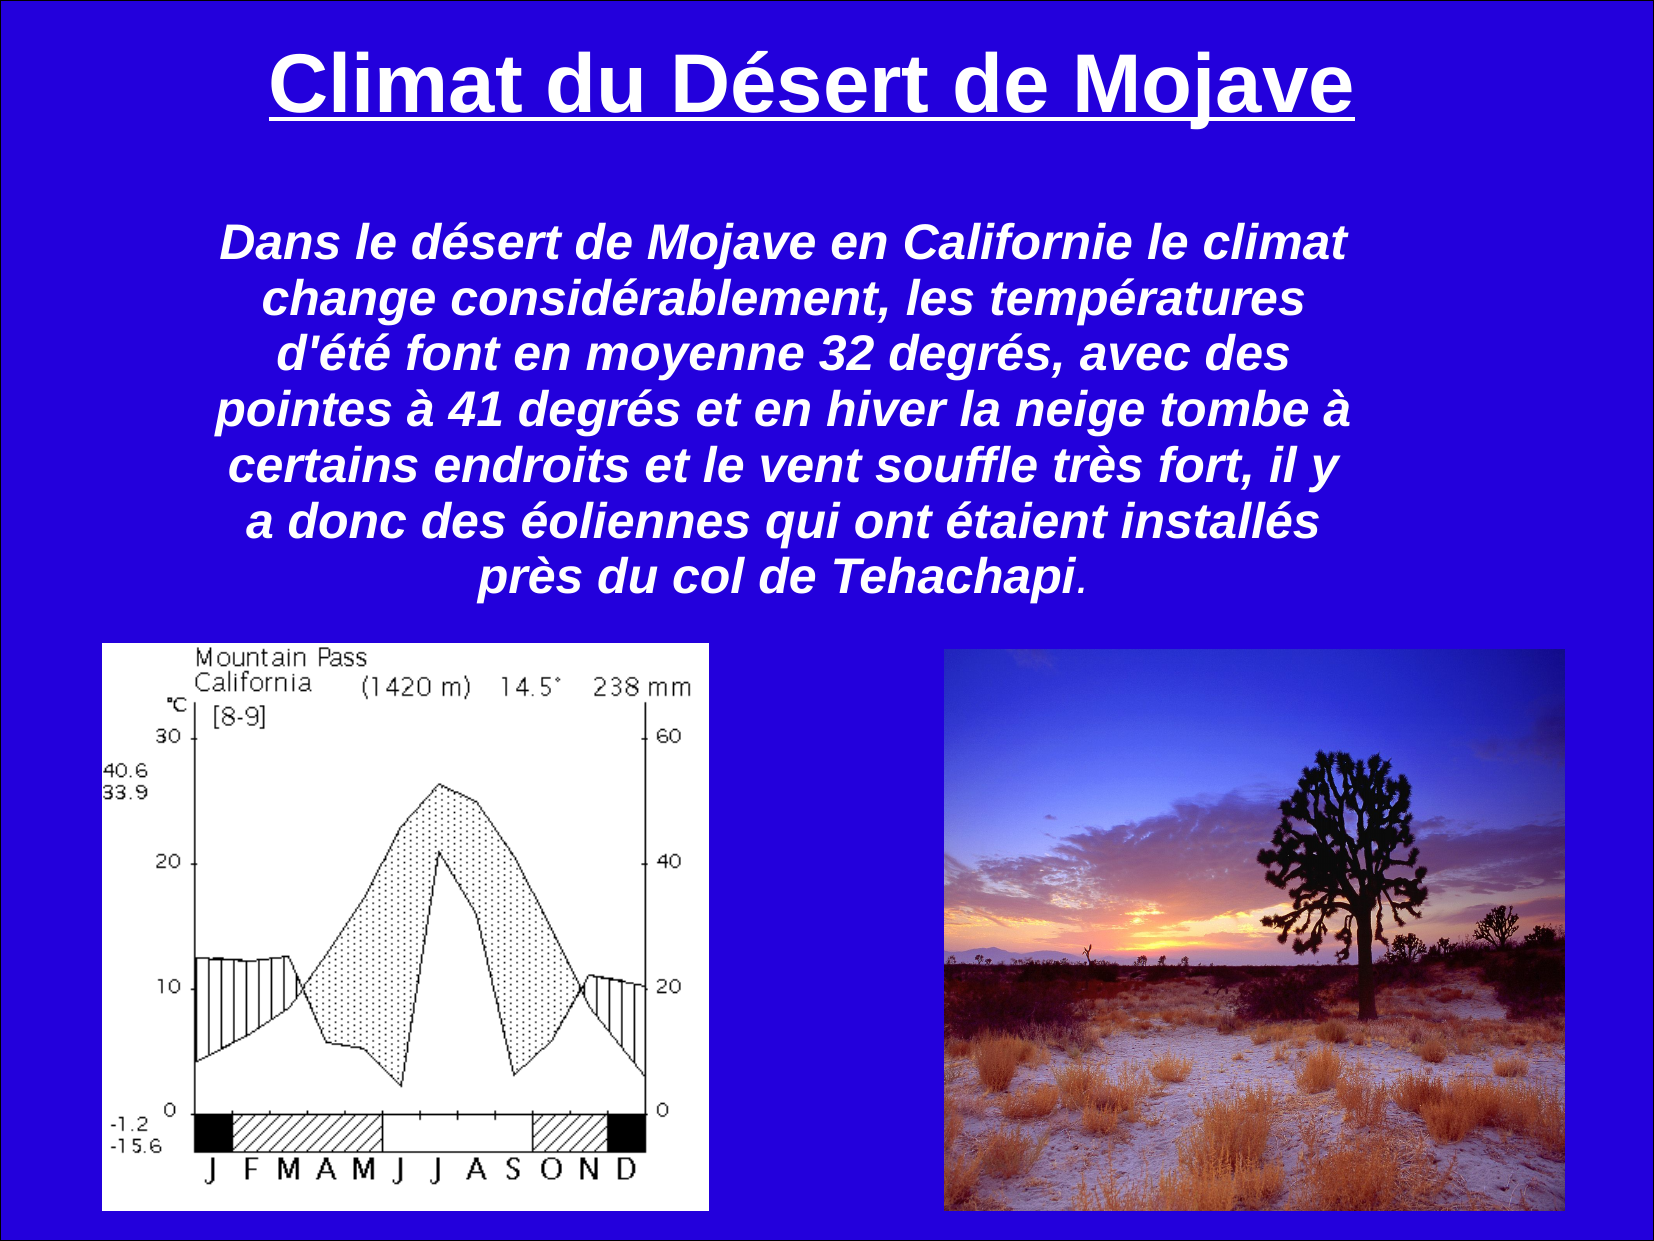

Climat du Désert de Mojave
Dans le désert de Mojave en Californie le climat change considérablement, les températures d'été font en moyenne 32 degrés, avec des pointes à 41 degrés et en hiver la neige tombe à certains endroits et le vent souffle très fort, il y a donc des éoliennes qui ont étaient installés près du col de Tehachapi.